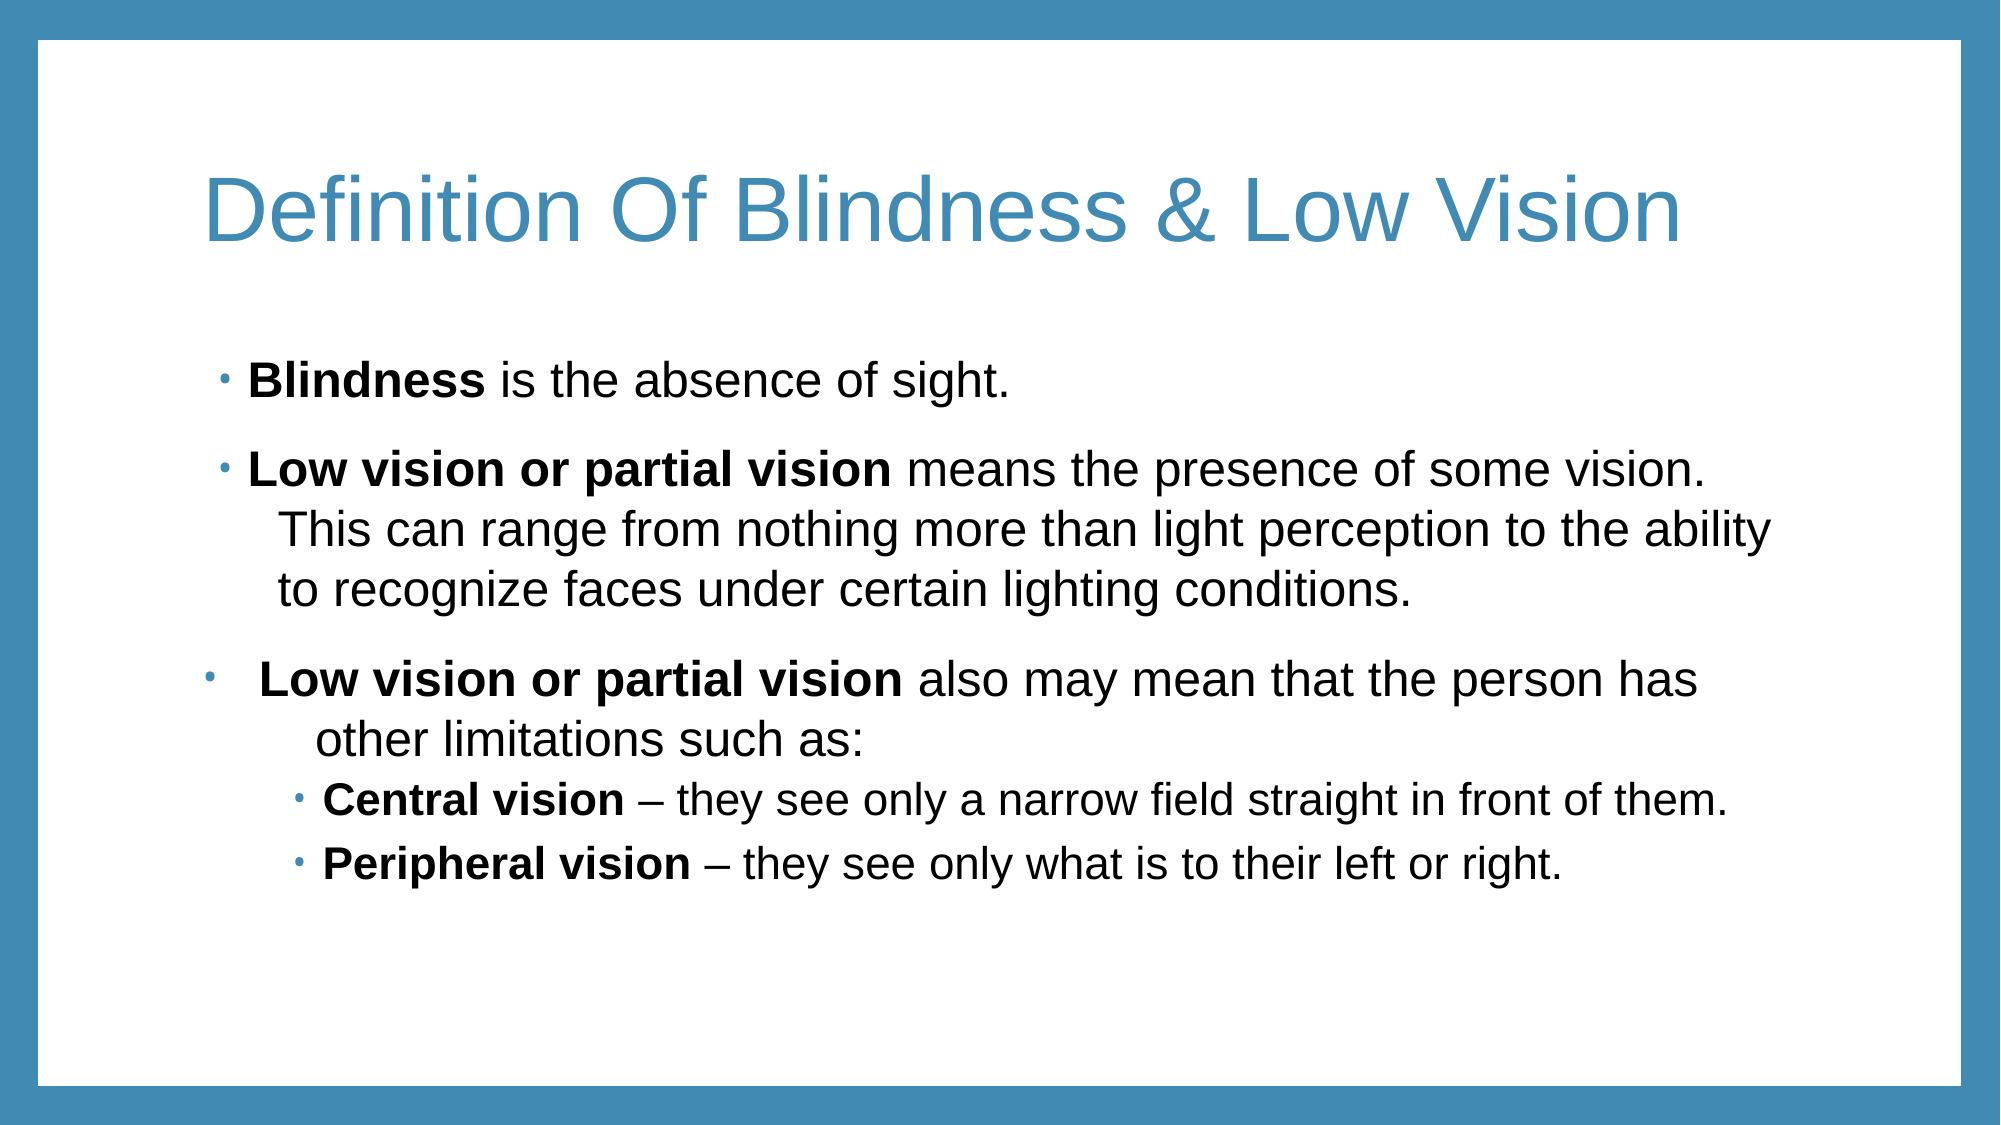

# Definition Of Blindness & Low Vision
Blindness is the absence of sight.
Low vision or partial vision means the presence of some vision. This can range from nothing more than light perception to the ability to recognize faces under certain lighting conditions.
Low vision or partial vision also may mean that the person has other limitations such as:
Central vision – they see only a narrow field straight in front of them.
Peripheral vision – they see only what is to their left or right.